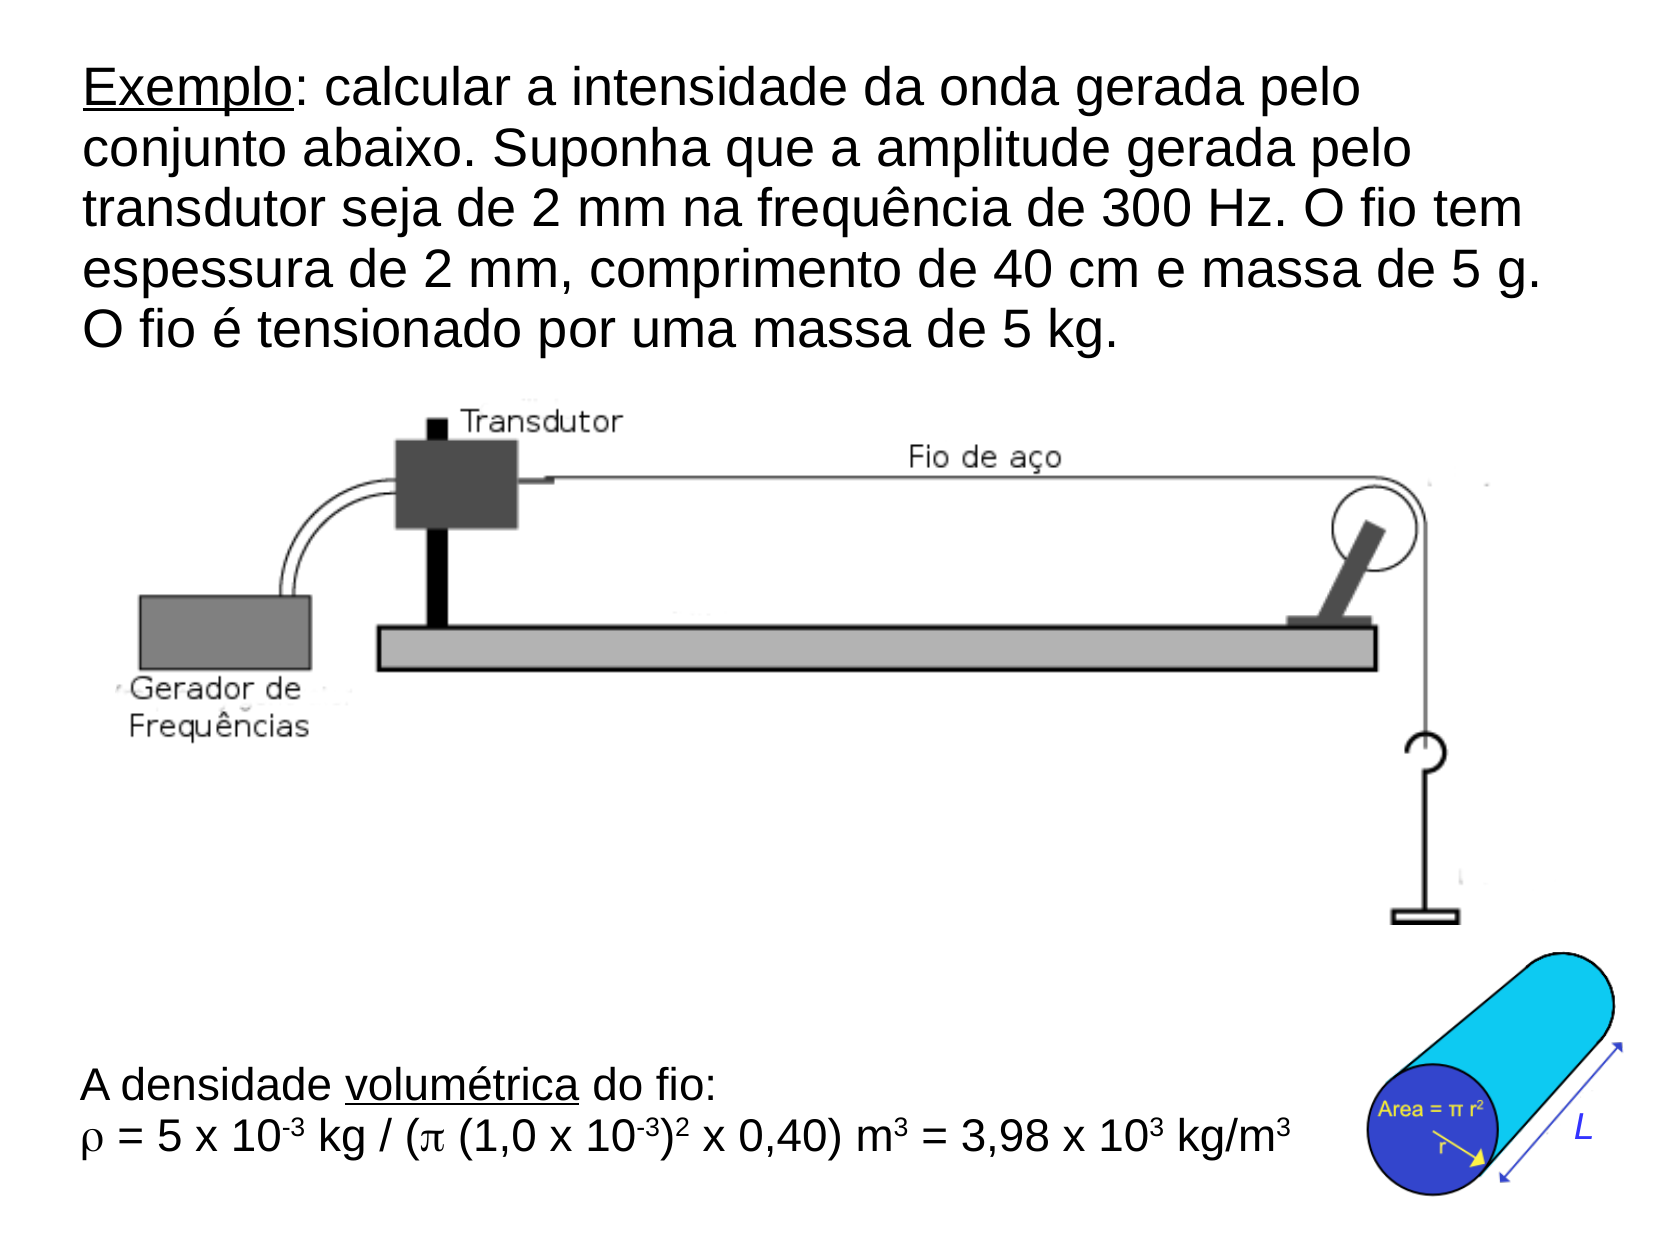

# Exemplo: calcular a intensidade da onda gerada pelo conjunto abaixo. Suponha que a amplitude gerada pelo transdutor seja de 2 mm na frequência de 300 Hz. O fio tem espessura de 2 mm, comprimento de 40 cm e massa de 5 g. O fio é tensionado por uma massa de 5 kg.
A densidade volumétrica do fio:
r = 5 x 10-3 kg / (p (1,0 x 10-3)2 x 0,40) m3 = 3,98 x 103 kg/m3
L